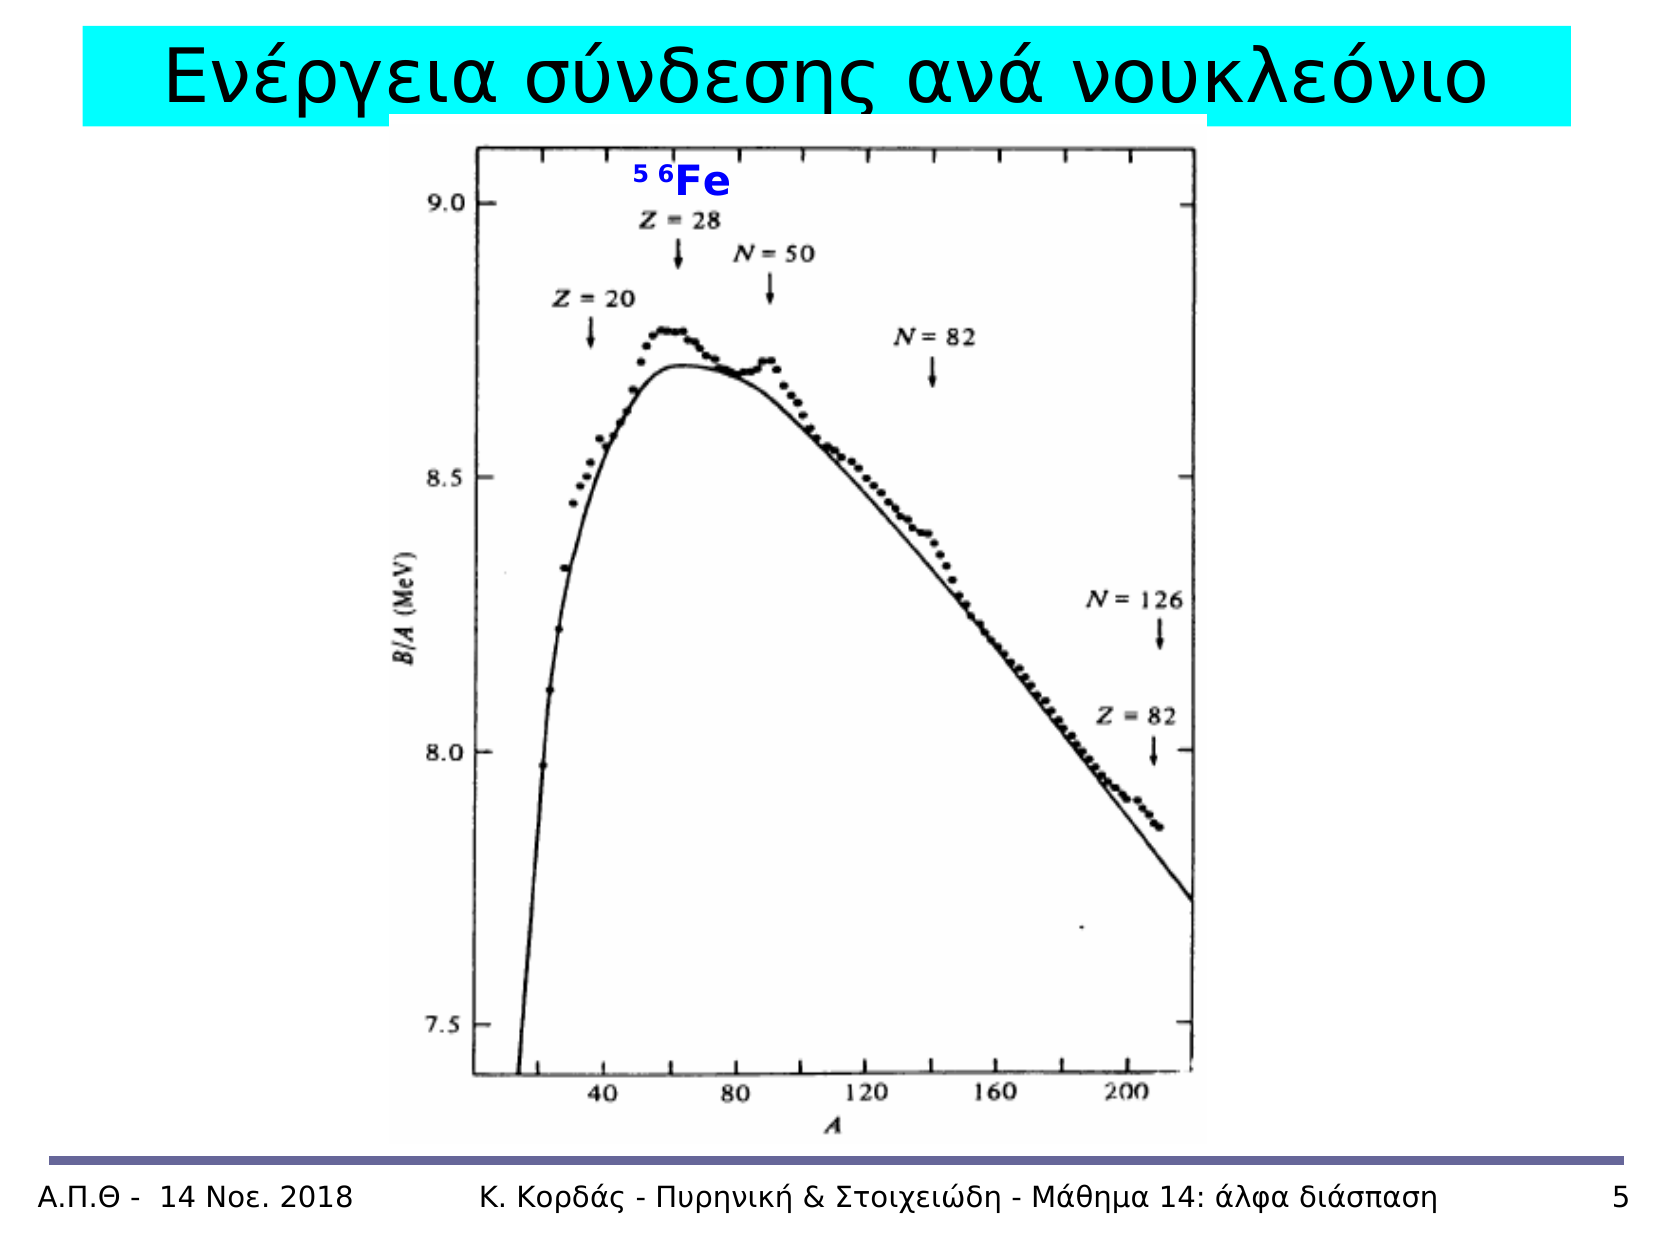

# Ενέργεια σύνδεσης ανά νουκλεόνιο
5 6Fe
Α.Π.Θ - 14 Νοε. 2018
Κ. Κορδάς - Πυρηνική & Στοιχειώδη - Μάθημα 14: άλφα διάσπαση
5